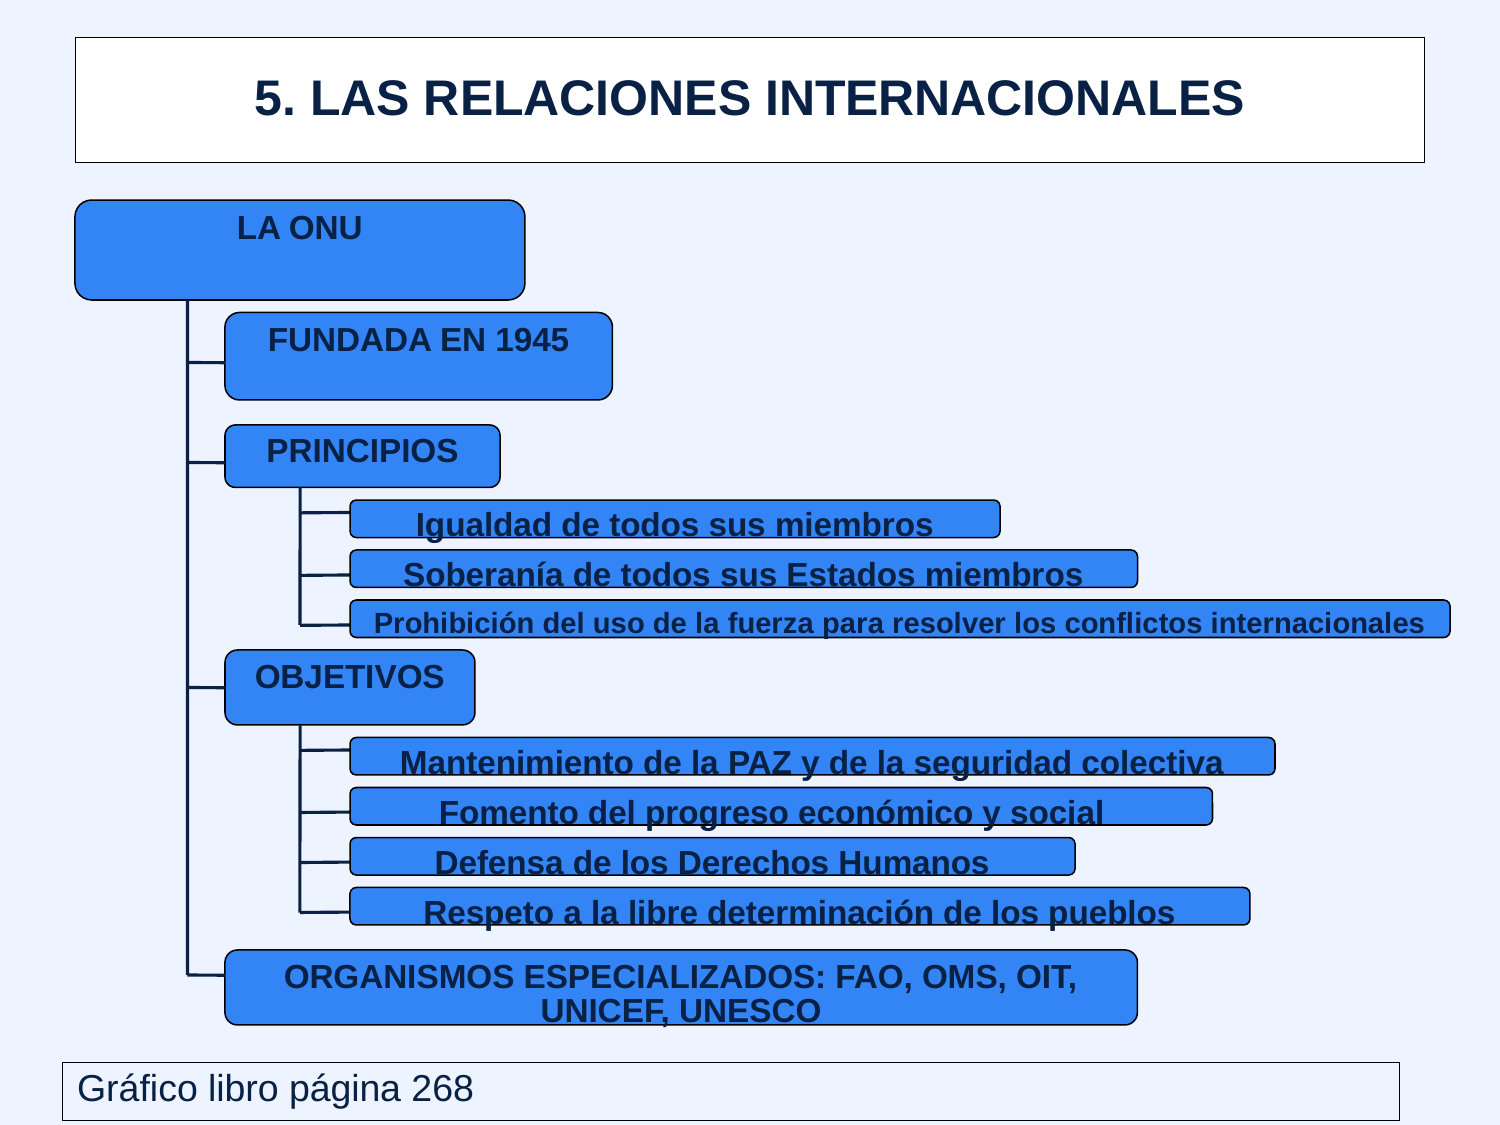

# 5. LAS RELACIONES INTERNACIONALES
LA ONU
FUNDADA EN 1945
PRINCIPIOS
Igualdad de todos sus miembros
Soberanía de todos sus Estados miembros
Prohibición del uso de la fuerza para resolver los conflictos internacionales
OBJETIVOS
Mantenimiento de la PAZ y de la seguridad colectiva
Fomento del progreso económico y social
Defensa de los Derechos Humanos
Respeto a la libre determinación de los pueblos
ORGANISMOS ESPECIALIZADOS: FAO, OMS, OIT, UNICEF, UNESCO
Gráfico libro página 268